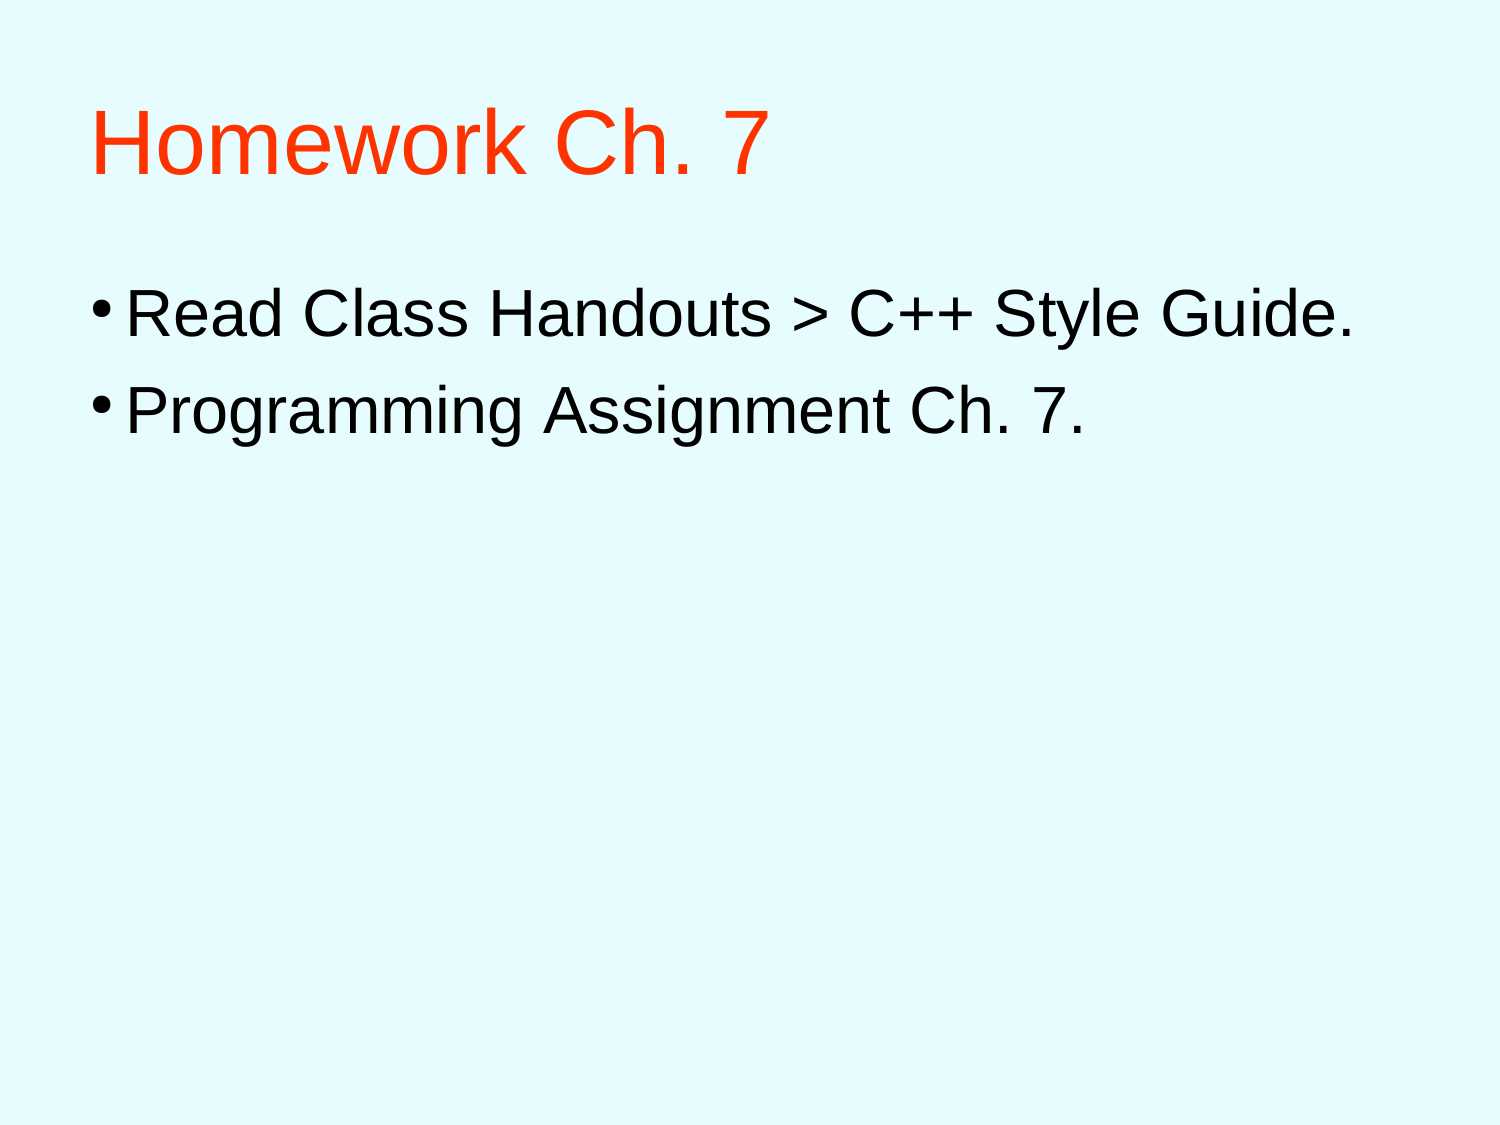

# Homework Ch. 7
Read Class Handouts > C++ Style Guide.
Programming Assignment Ch. 7.